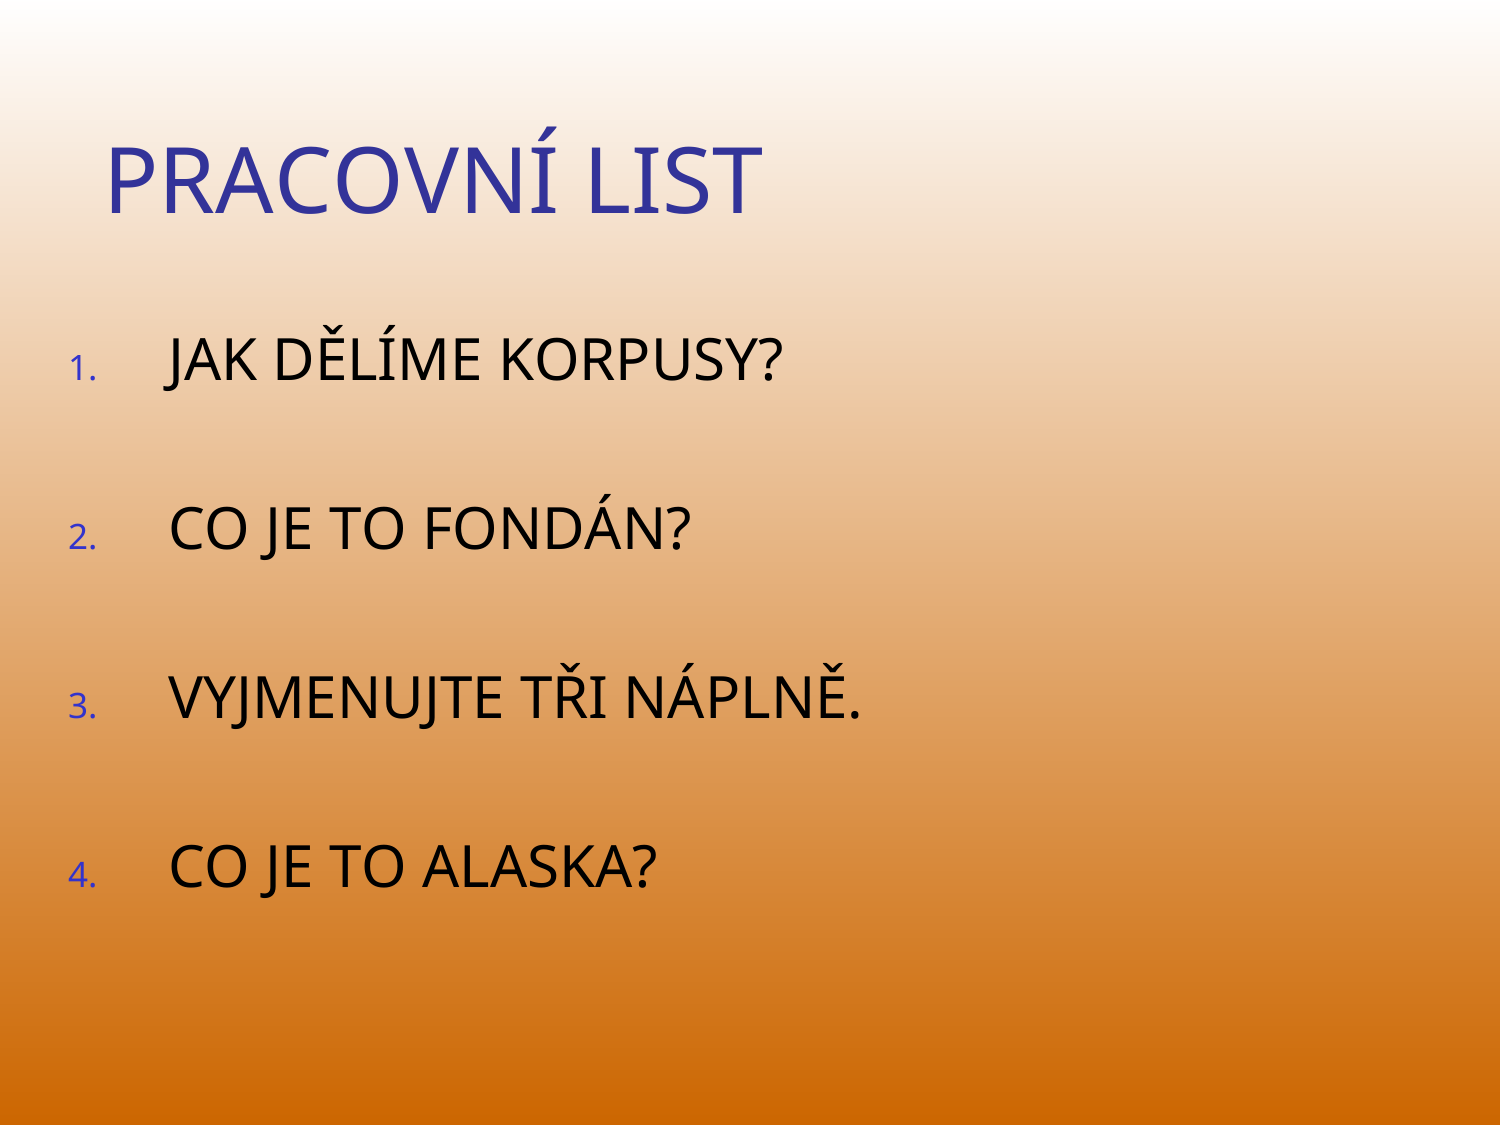

# PRACOVNÍ LIST
JAK DĚLÍME KORPUSY?
CO JE TO FONDÁN?
VYJMENUJTE TŘI NÁPLNĚ.
CO JE TO ALASKA?